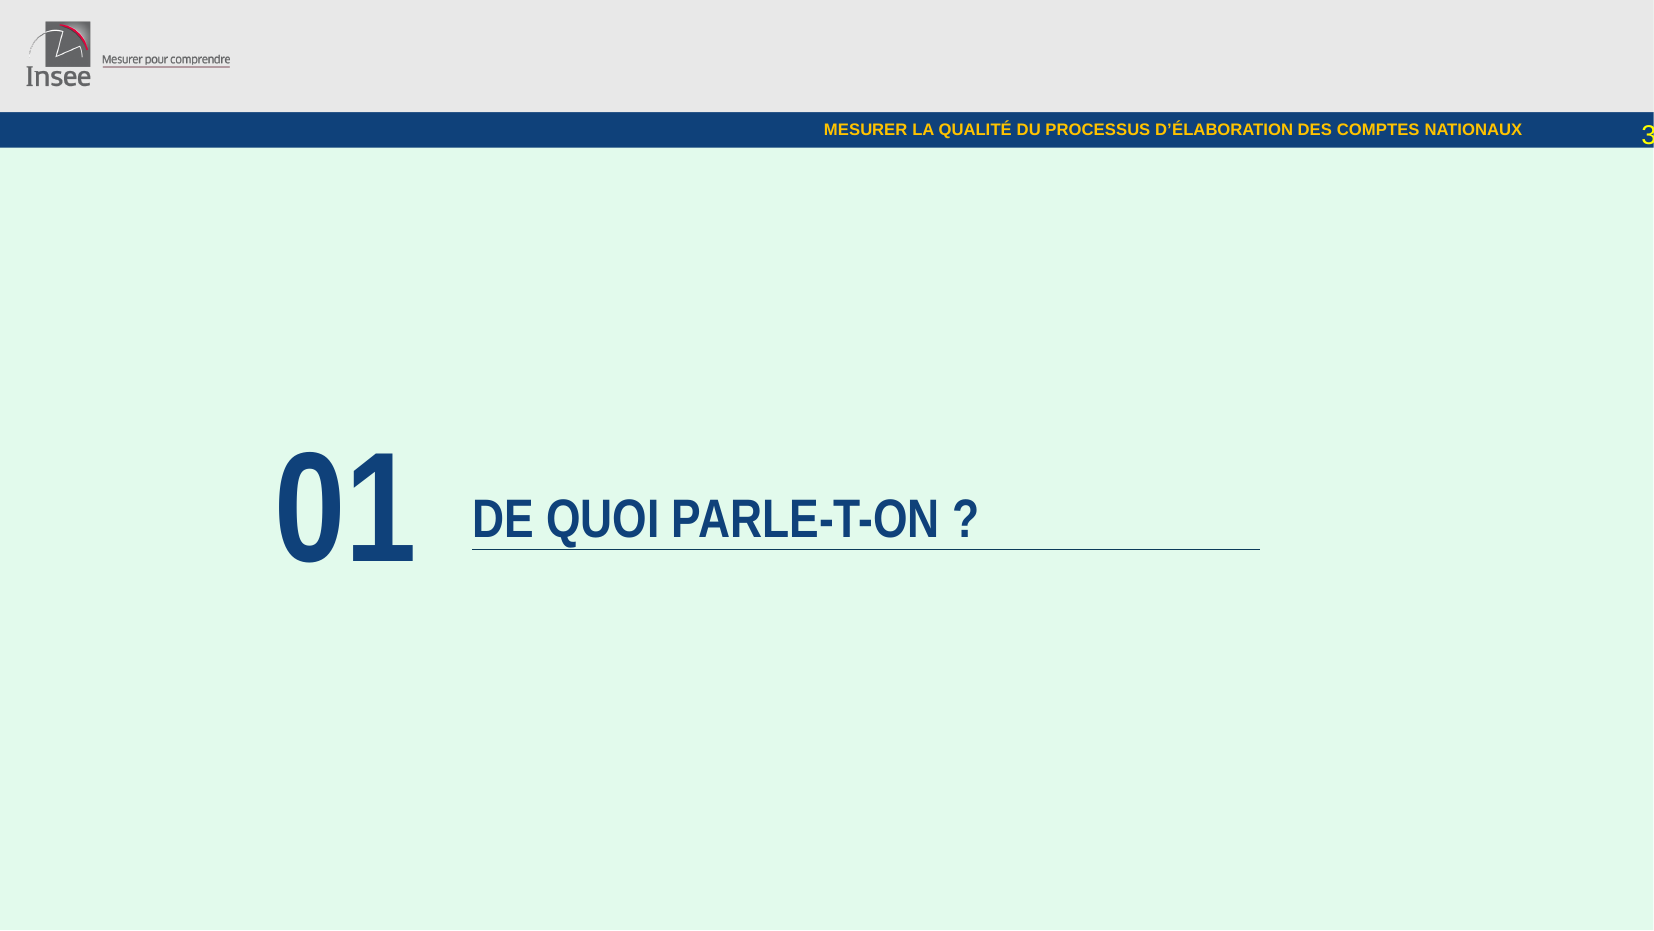

Indiquez le nom de la partie dans Insertion / En tête et pied de page
01
# De quoi parle-t-on ?